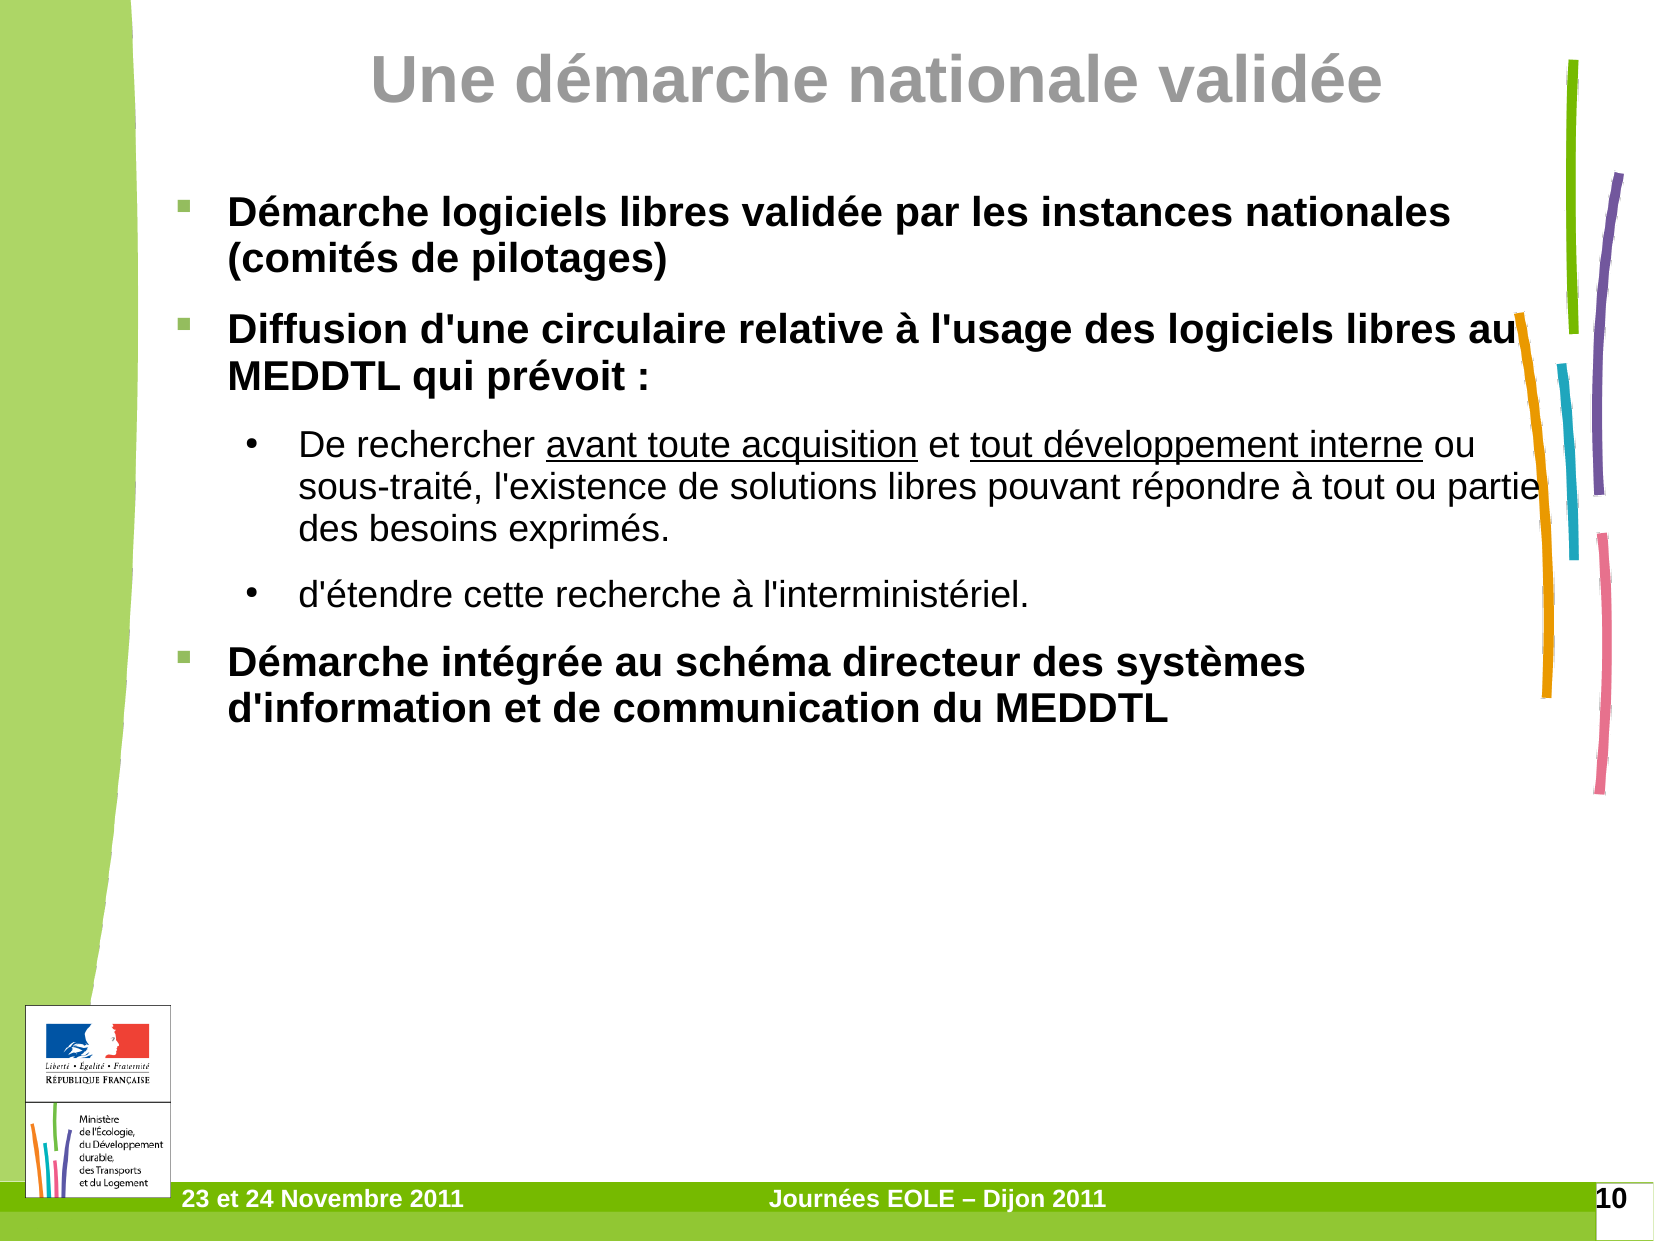

# Une démarche nationale validée
Démarche logiciels libres validée par les instances nationales (comités de pilotages)
Diffusion d'une circulaire relative à l'usage des logiciels libres au MEDDTL qui prévoit :
De rechercher avant toute acquisition et tout développement interne ou sous-traité, l'existence de solutions libres pouvant répondre à tout ou partie des besoins exprimés.
d'étendre cette recherche à l'interministériel.
Démarche intégrée au schéma directeur des systèmes d'information et de communication du MEDDTL
10
 SG/SPSSI/PSI septembre 2011
Schéma directeur des SI